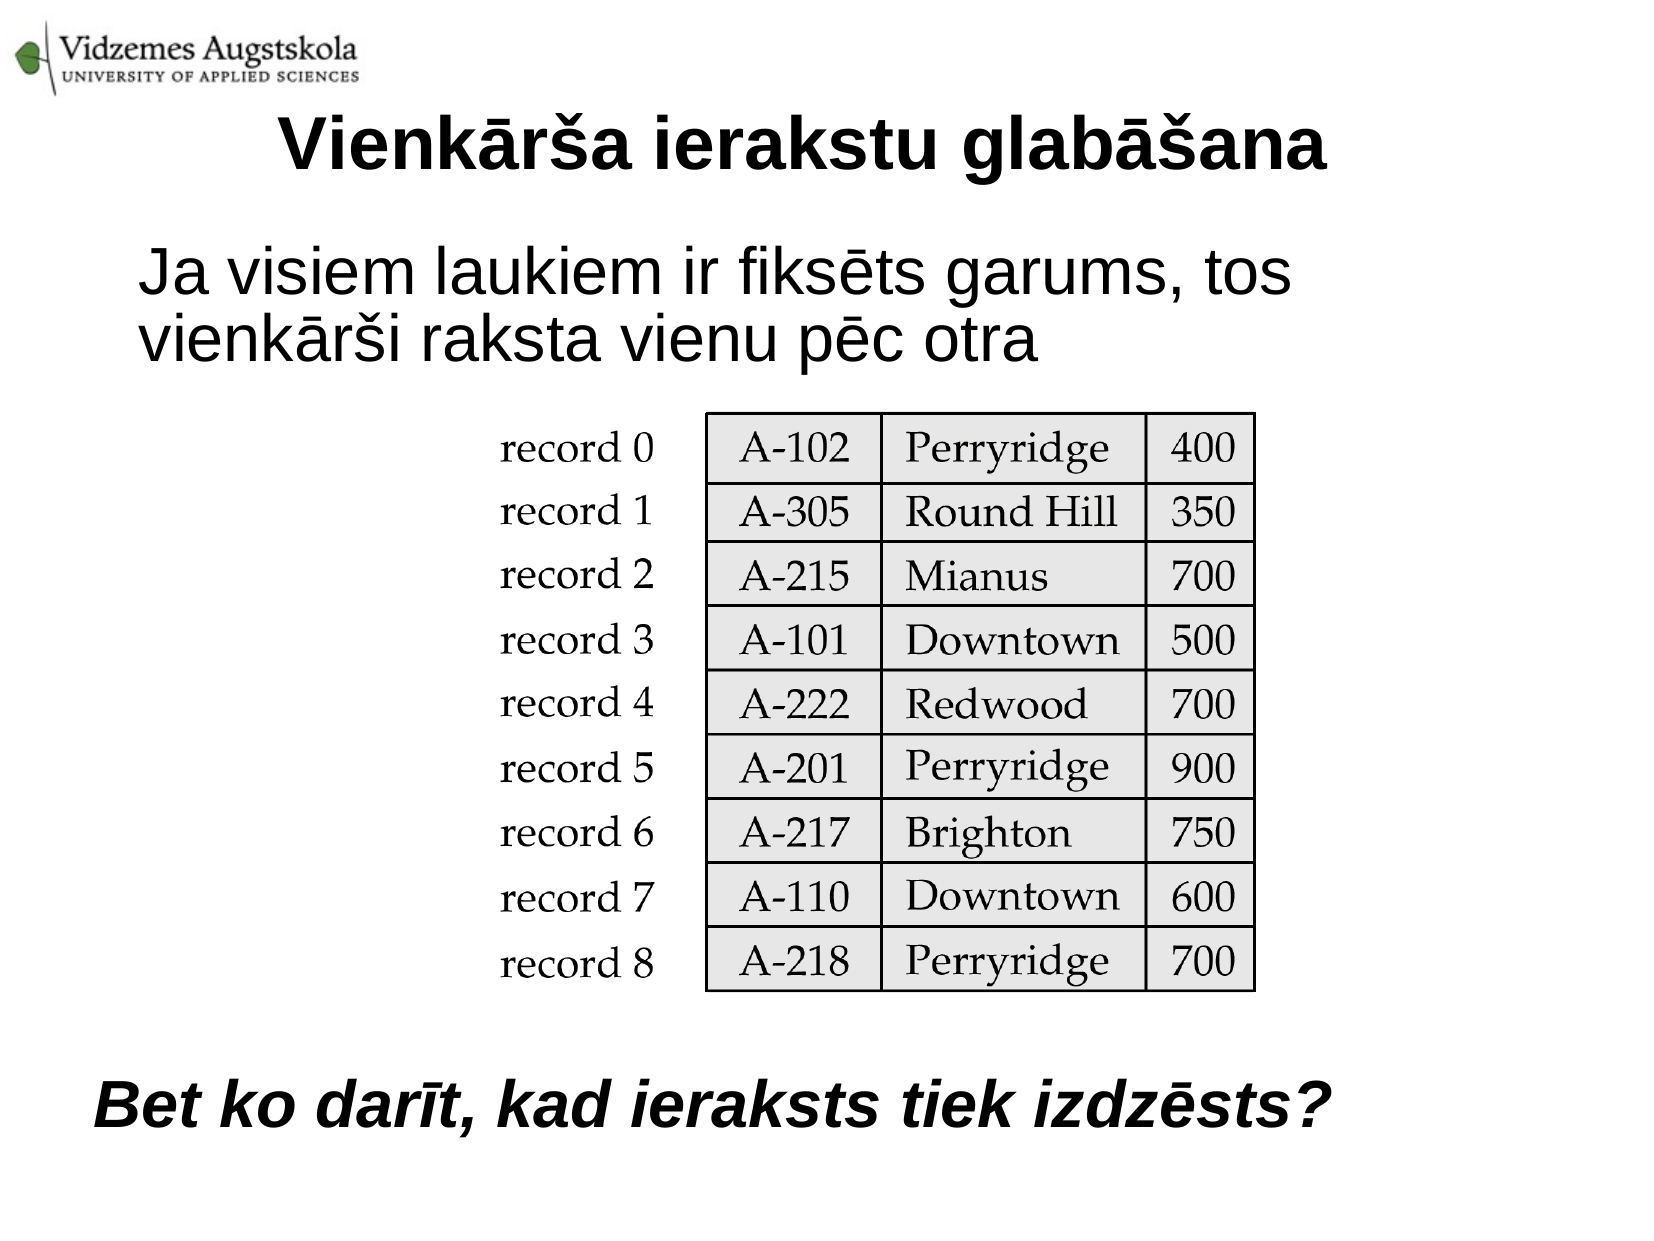

# Vienkārša ierakstu glabāšana
Ja visiem laukiem ir fiksēts garums, tos vienkārši raksta vienu pēc otra
Bet ko darīt, kad ieraksts tiek izdzēsts?